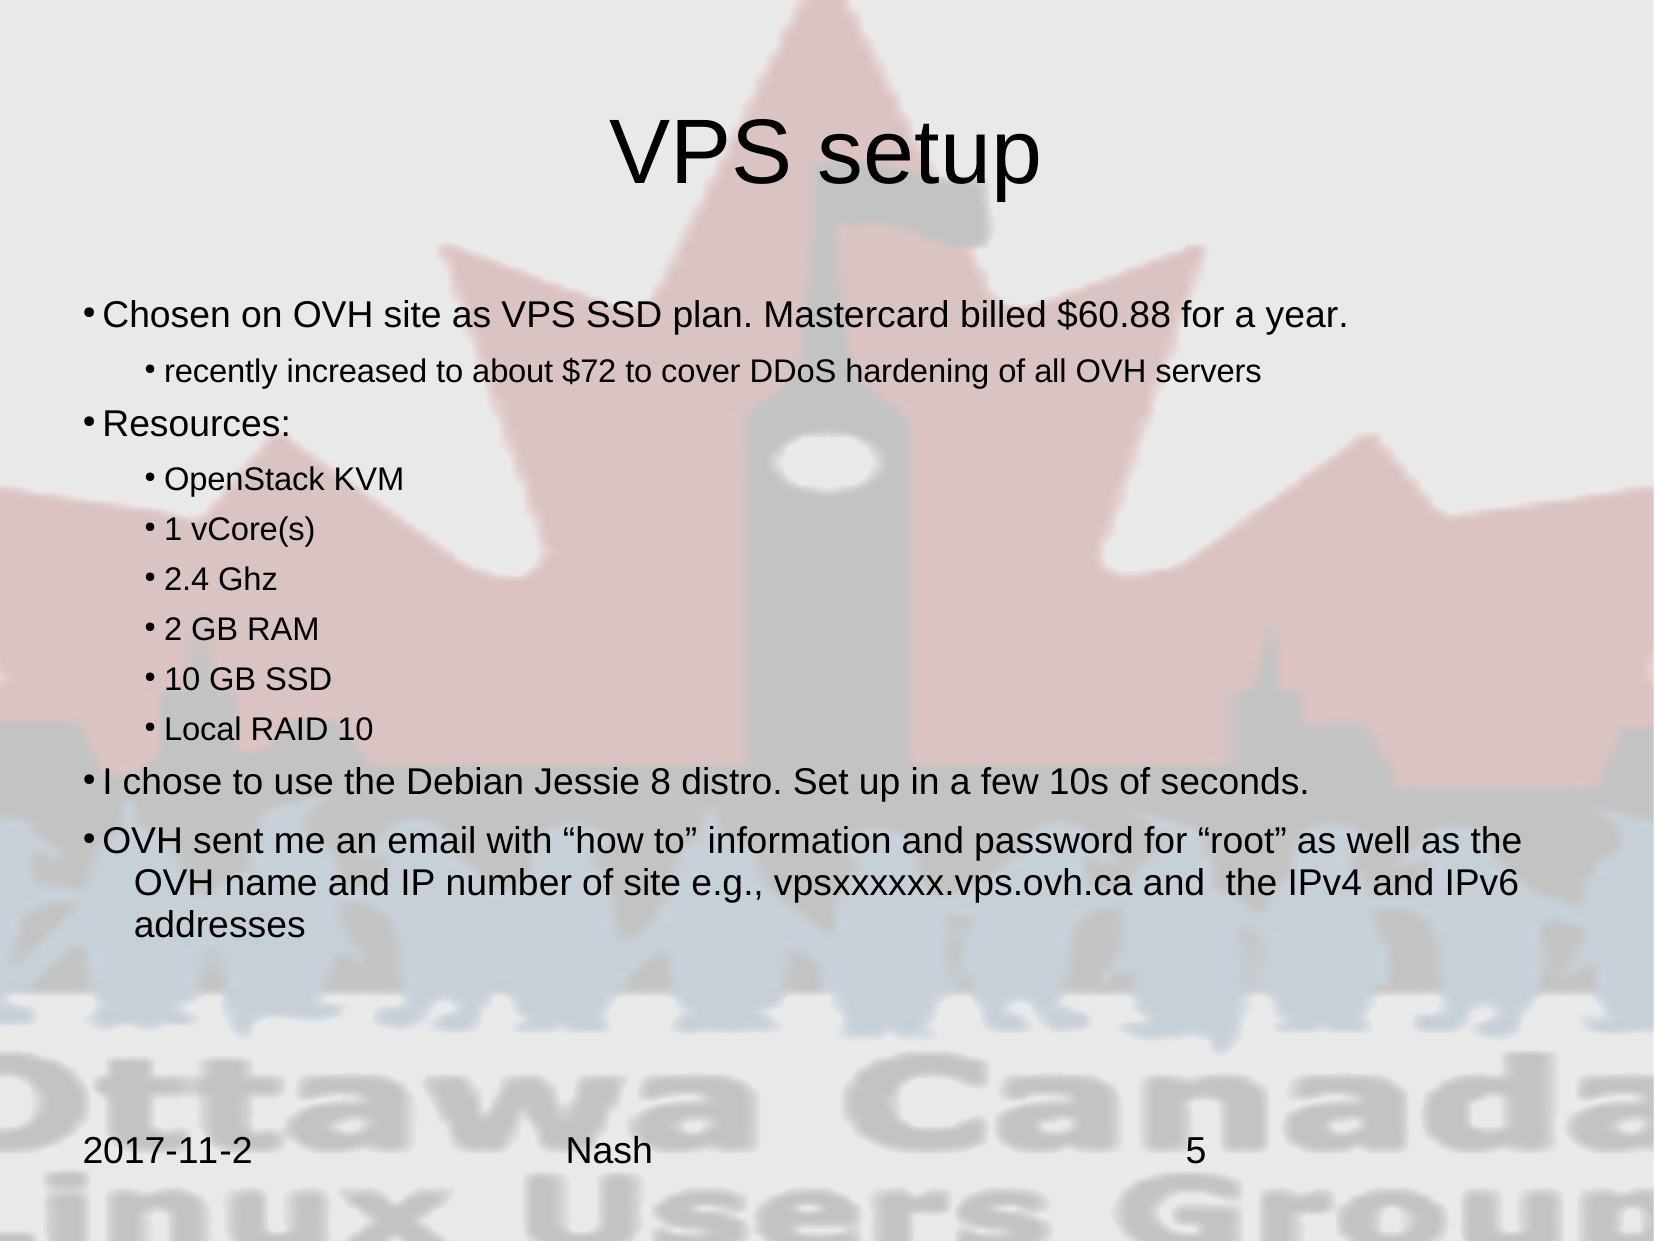

# VPS setup
Chosen on OVH site as VPS SSD plan. Mastercard billed $60.88 for a year.
recently increased to about $72 to cover DDoS hardening of all OVH servers
Resources:
OpenStack KVM
1 vCore(s)
2.4 Ghz
2 GB RAM
10 GB SSD
Local RAID 10
I chose to use the Debian Jessie 8 distro. Set up in a few 10s of seconds.
OVH sent me an email with “how to” information and password for “root” as well as the OVH name and IP number of site e.g., vpsxxxxxx.vps.ovh.ca and the IPv4 and IPv6 addresses
5